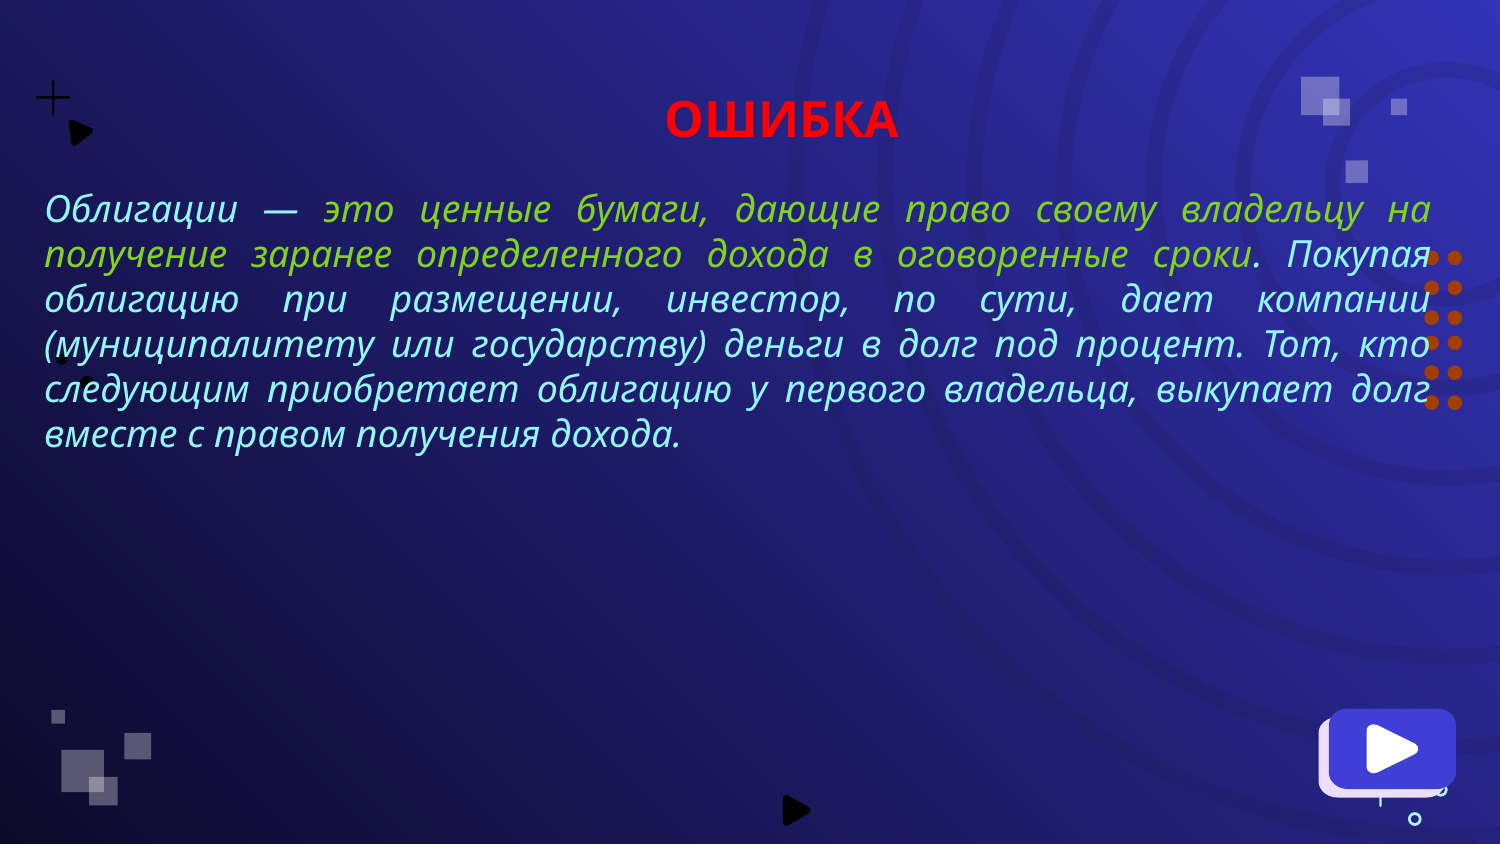

# ОШИБКА
Облигации — это ценные бумаги, дающие право своему владельцу на получение заранее определенного дохода в оговоренные сроки. Покупая облигацию при размещении, инвестор, по сути, дает компании (муниципалитету или государству) деньги в долг под процент. Тот, кто следующим приобретает облигацию у первого владельца, выкупает долг вместе с правом получения дохода.